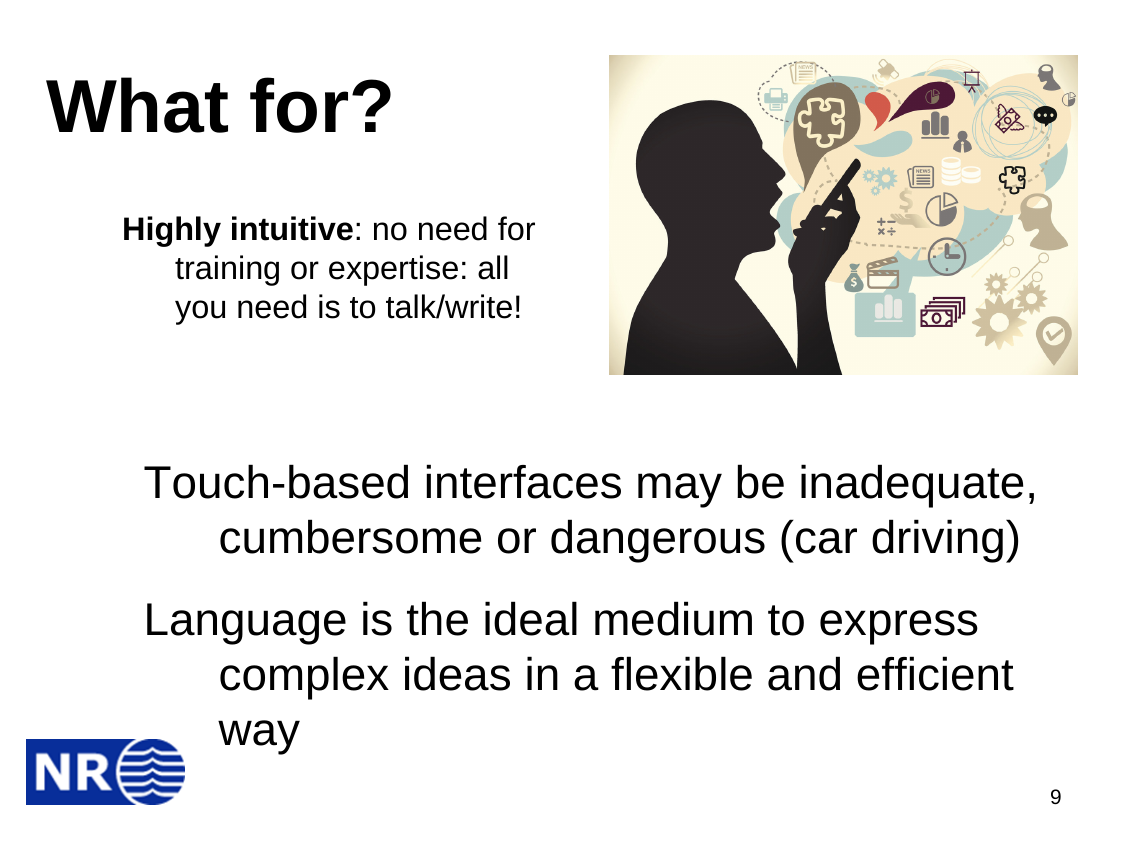

# What for?
Highly intuitive: no need for training or expertise: all you need is to talk/write!
Touch-based interfaces may be inadequate, cumbersome or dangerous (car driving)
Language is the ideal medium to express complex ideas in a flexible and efficient way
9